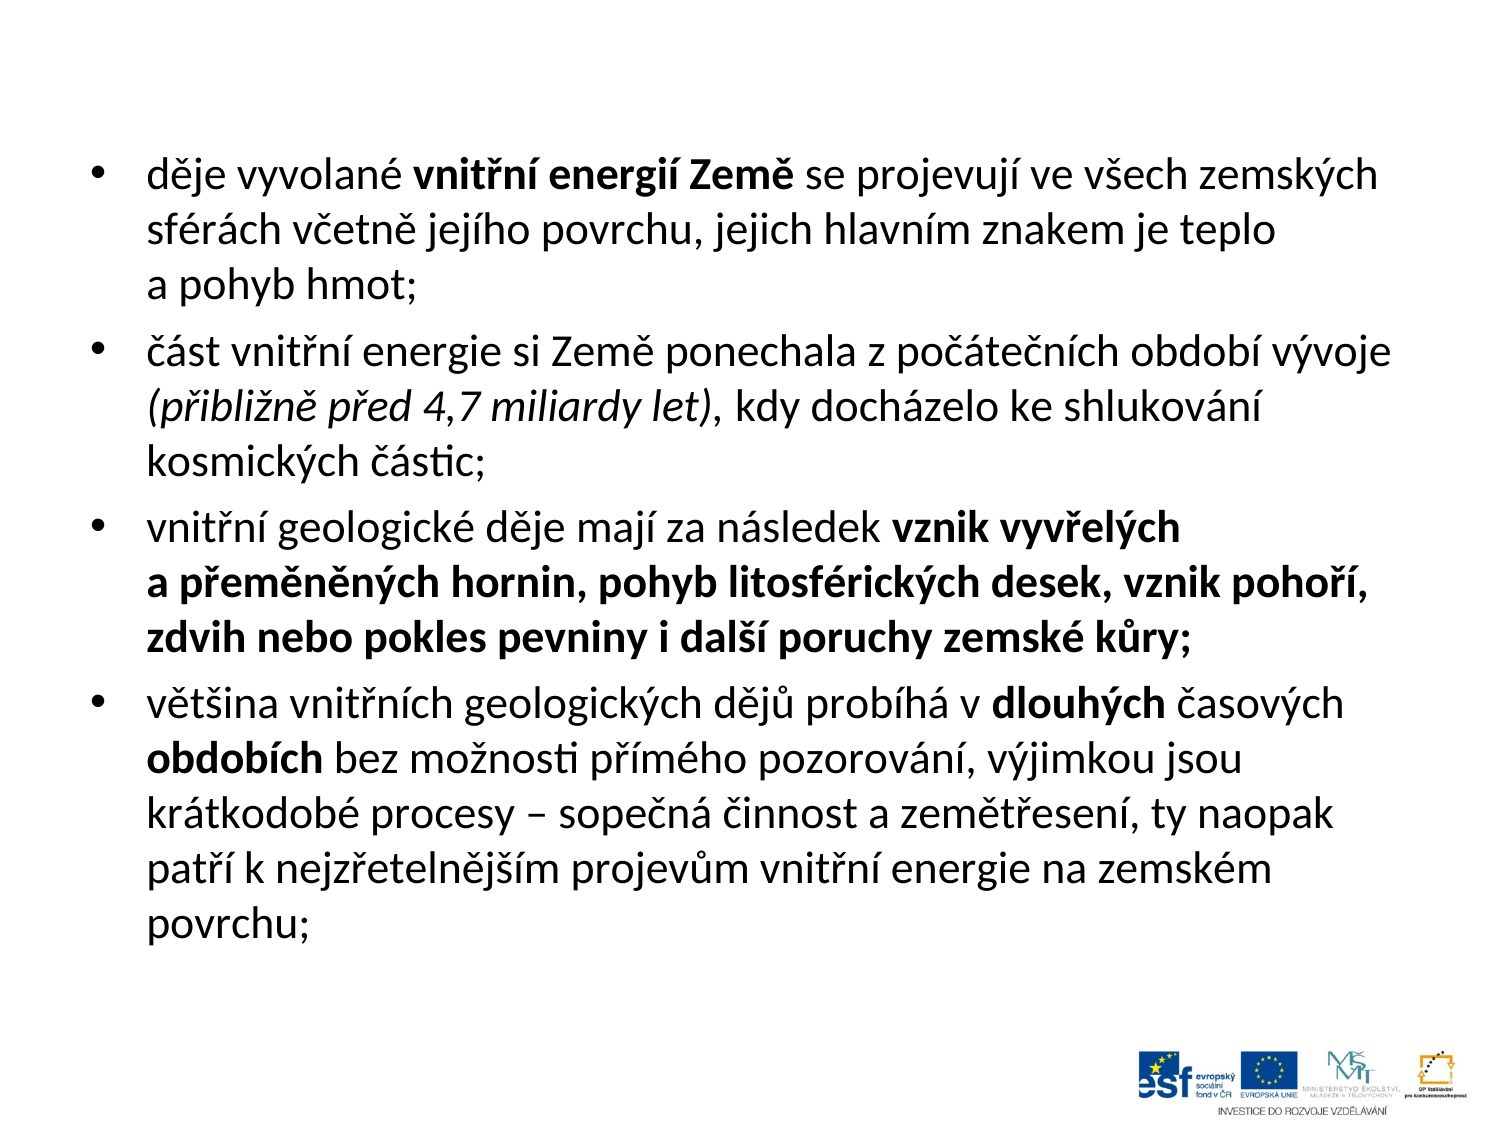

# děje vyvolané vnitřní energií Země se projevují ve všech zemských sférách včetně jejího povrchu, jejich hlavním znakem je teplo a pohyb hmot;
část vnitřní energie si Země ponechala z počátečních období vývoje (přibližně před 4,7 miliardy let), kdy docházelo ke shlukování kosmických částic;
vnitřní geologické děje mají za následek vznik vyvřelých
a přeměněných hornin, pohyb litosférických desek, vznik pohoří, zdvih nebo pokles pevniny i další poruchy zemské kůry;
většina vnitřních geologických dějů probíhá v dlouhých časových obdobích bez možnosti přímého pozorování, výjimkou jsou krátkodobé procesy – sopečná činnost a zemětřesení, ty naopak patří k nejzřetelnějším projevům vnitřní energie na zemském povrchu;